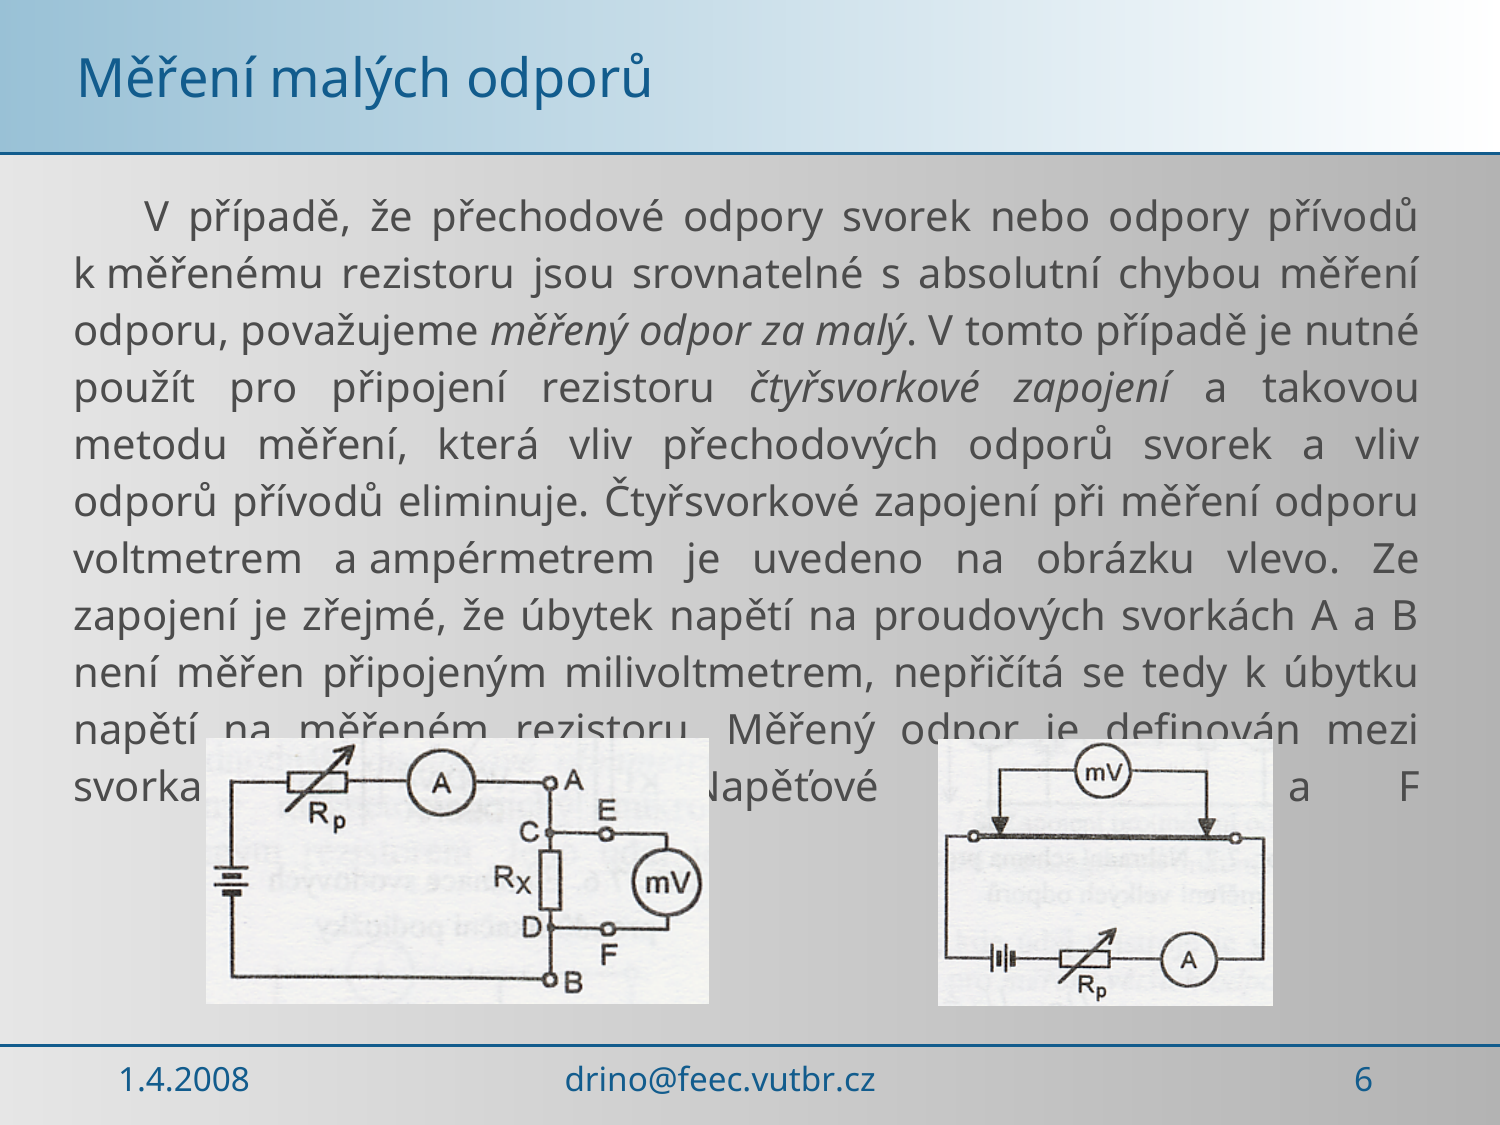

# Měření malých odporů
V případě, že přechodové odpory svorek nebo odpory přívodů k měřenému rezistoru jsou srovnatelné s absolutní chybou měření odporu, považujeme měřený odpor za malý. V tomto případě je nutné použít pro připojení rezistoru čtyřsvorkové zapojení a takovou metodu měření, která vliv přechodových odporů svorek a vliv odporů přívodů eliminuje. Čtyřsvorkové zapojení při měření odporu voltmetrem a ampérmetrem je uvedeno na obrázku vlevo. Ze zapojení je zřejmé, že úbytek napětí na proudových svorkách A a B není měřen připojeným milivoltmetrem, nepřičítá se tedy k úbytku napětí na měřeném rezistoru. Měřený odpor je definován mezi svorkami C a D. Napěťové svorky E a F
1.4.2008
drino@feec.vutbr.cz